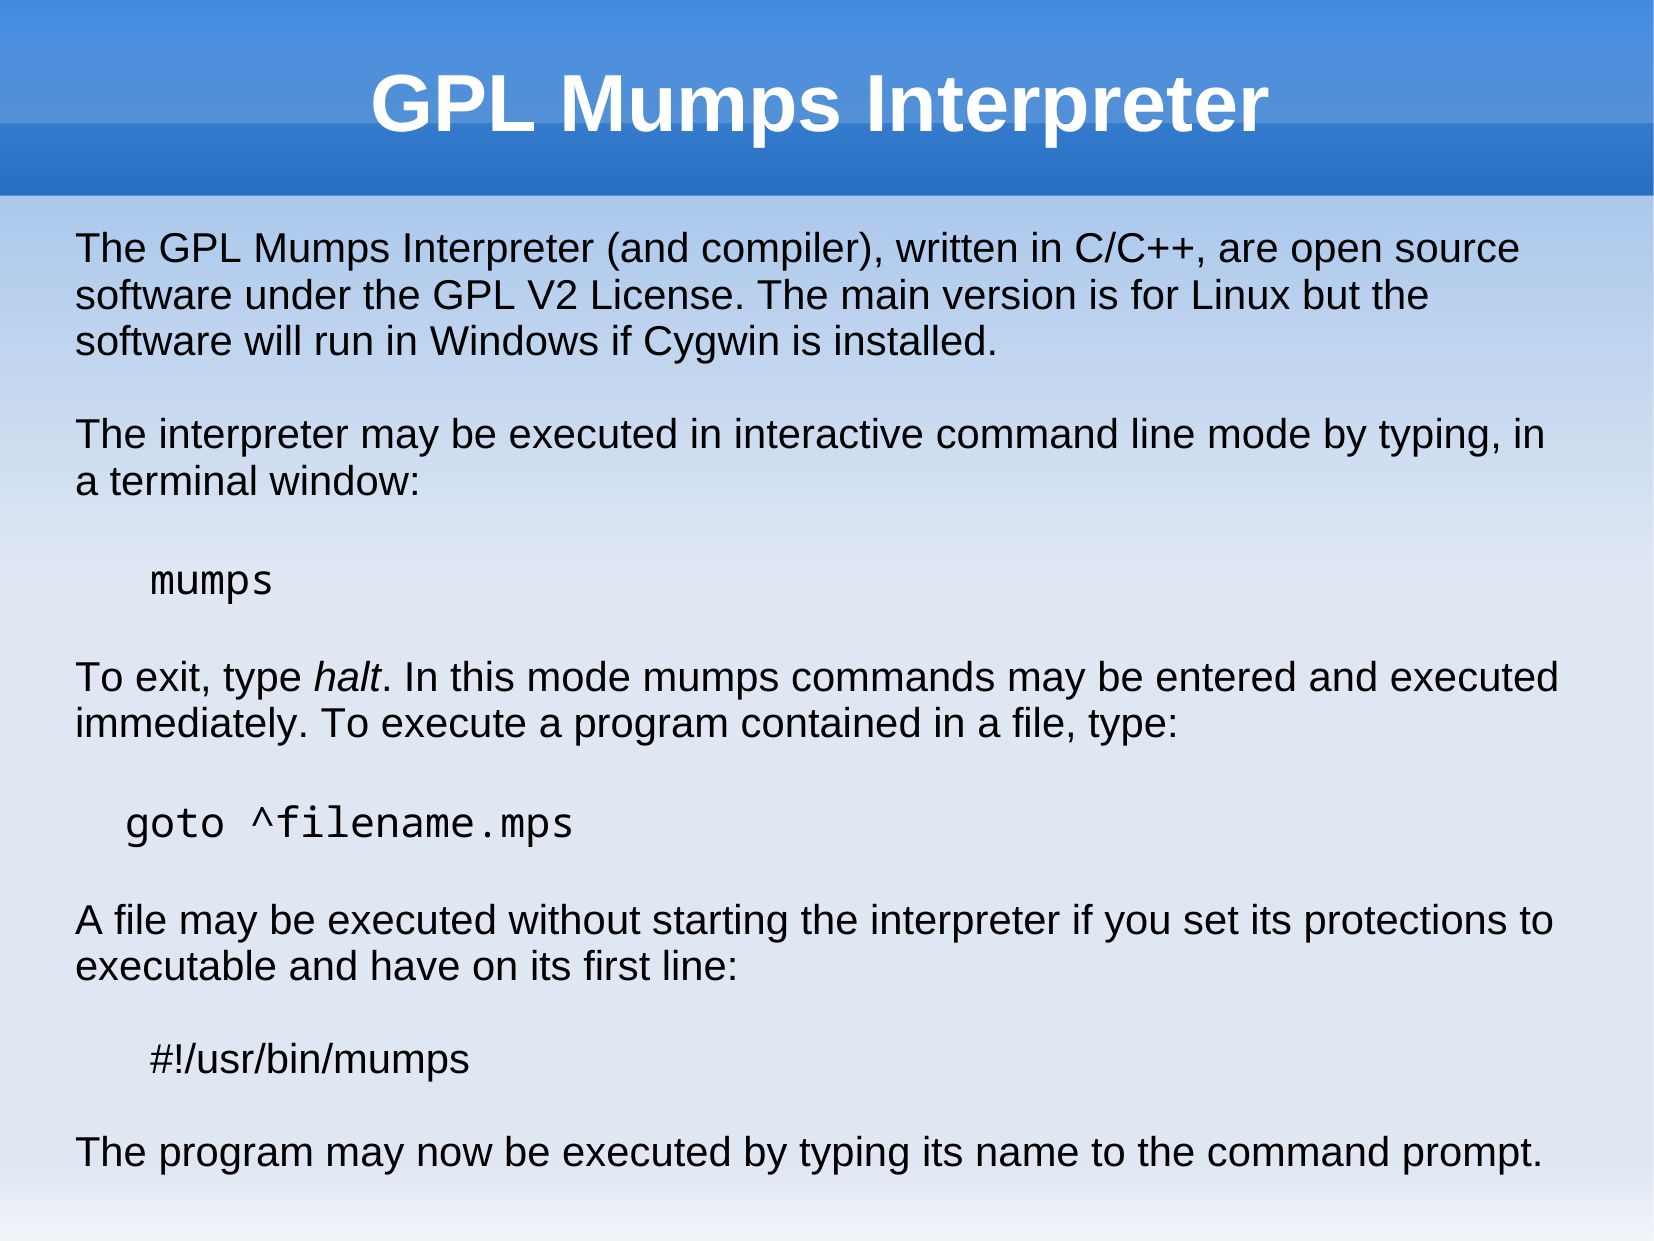

# GPL Mumps Interpreter
The GPL Mumps Interpreter (and compiler), written in C/C++, are open source software under the GPL V2 License. The main version is for Linux but the software will run in Windows if Cygwin is installed.
The interpreter may be executed in interactive command line mode by typing, in a terminal window:
 	mumps
To exit, type halt. In this mode mumps commands may be entered and executed immediately. To execute a program contained in a file, type:
 goto ^filename.mps
A file may be executed without starting the interpreter if you set its protections to executable and have on its first line:
 	#!/usr/bin/mumps
The program may now be executed by typing its name to the command prompt.